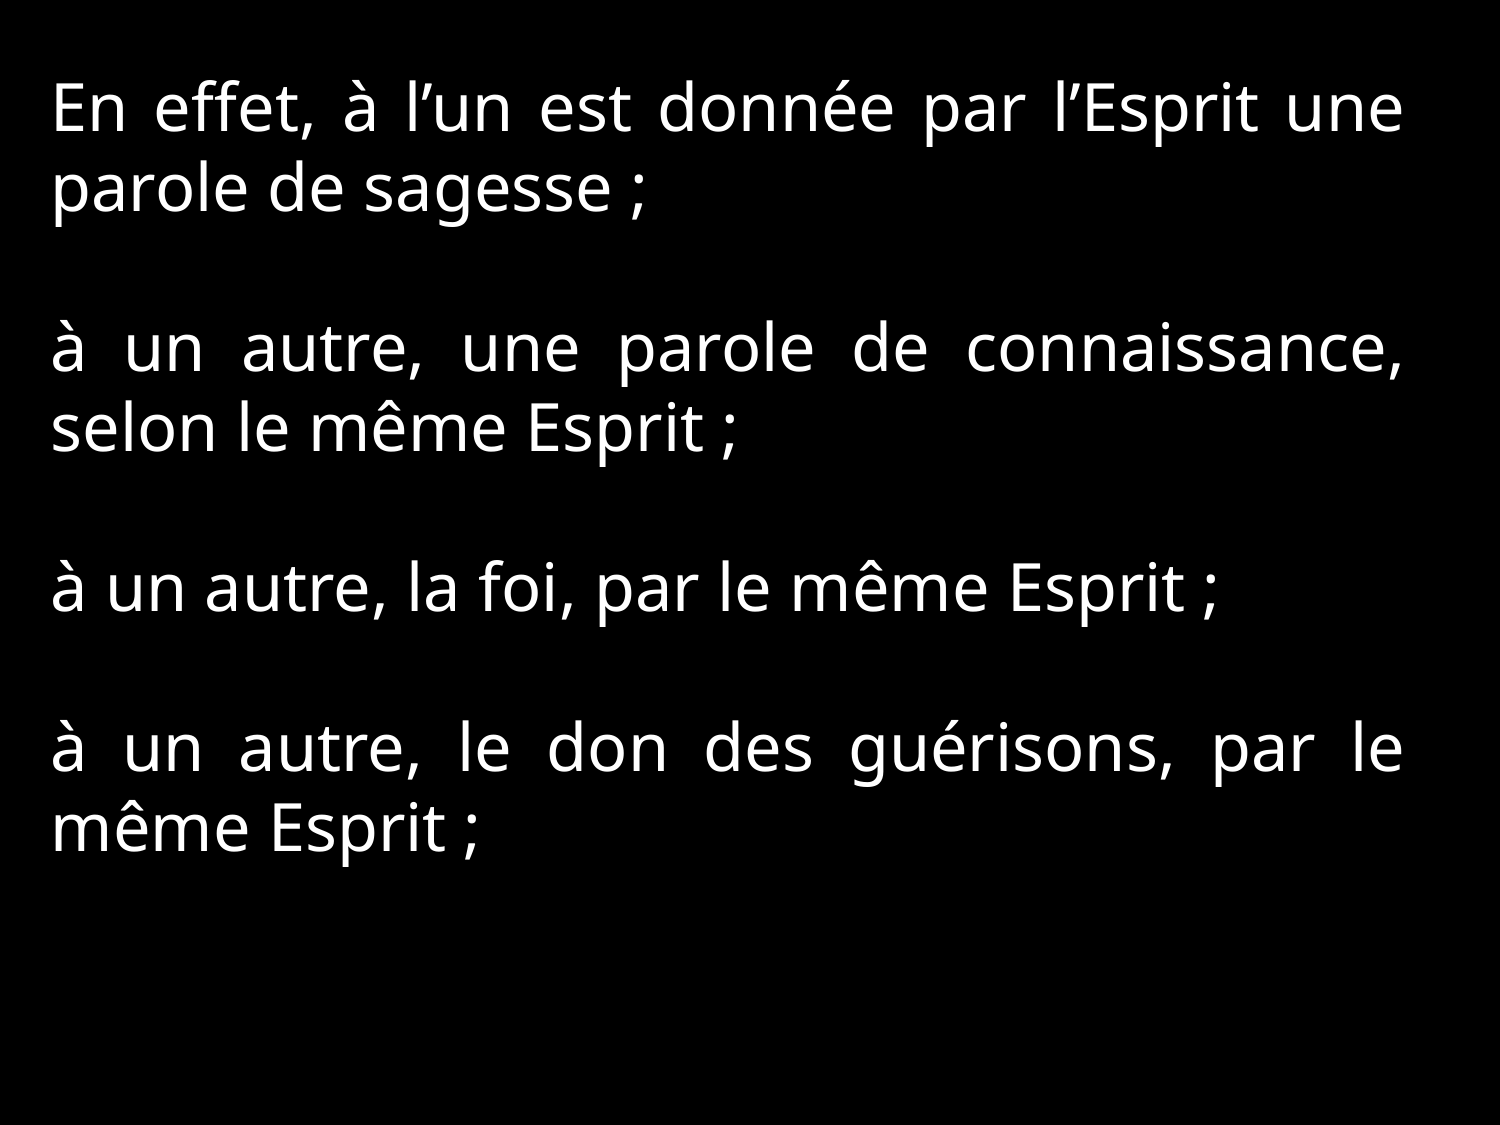

En effet, à l’un est donnée par l’Esprit une parole de sagesse ;
à un autre, une parole de connaissance, selon le même Esprit ;
à un autre, la foi, par le même Esprit ;
à un autre, le don des guérisons, par le même Esprit ;